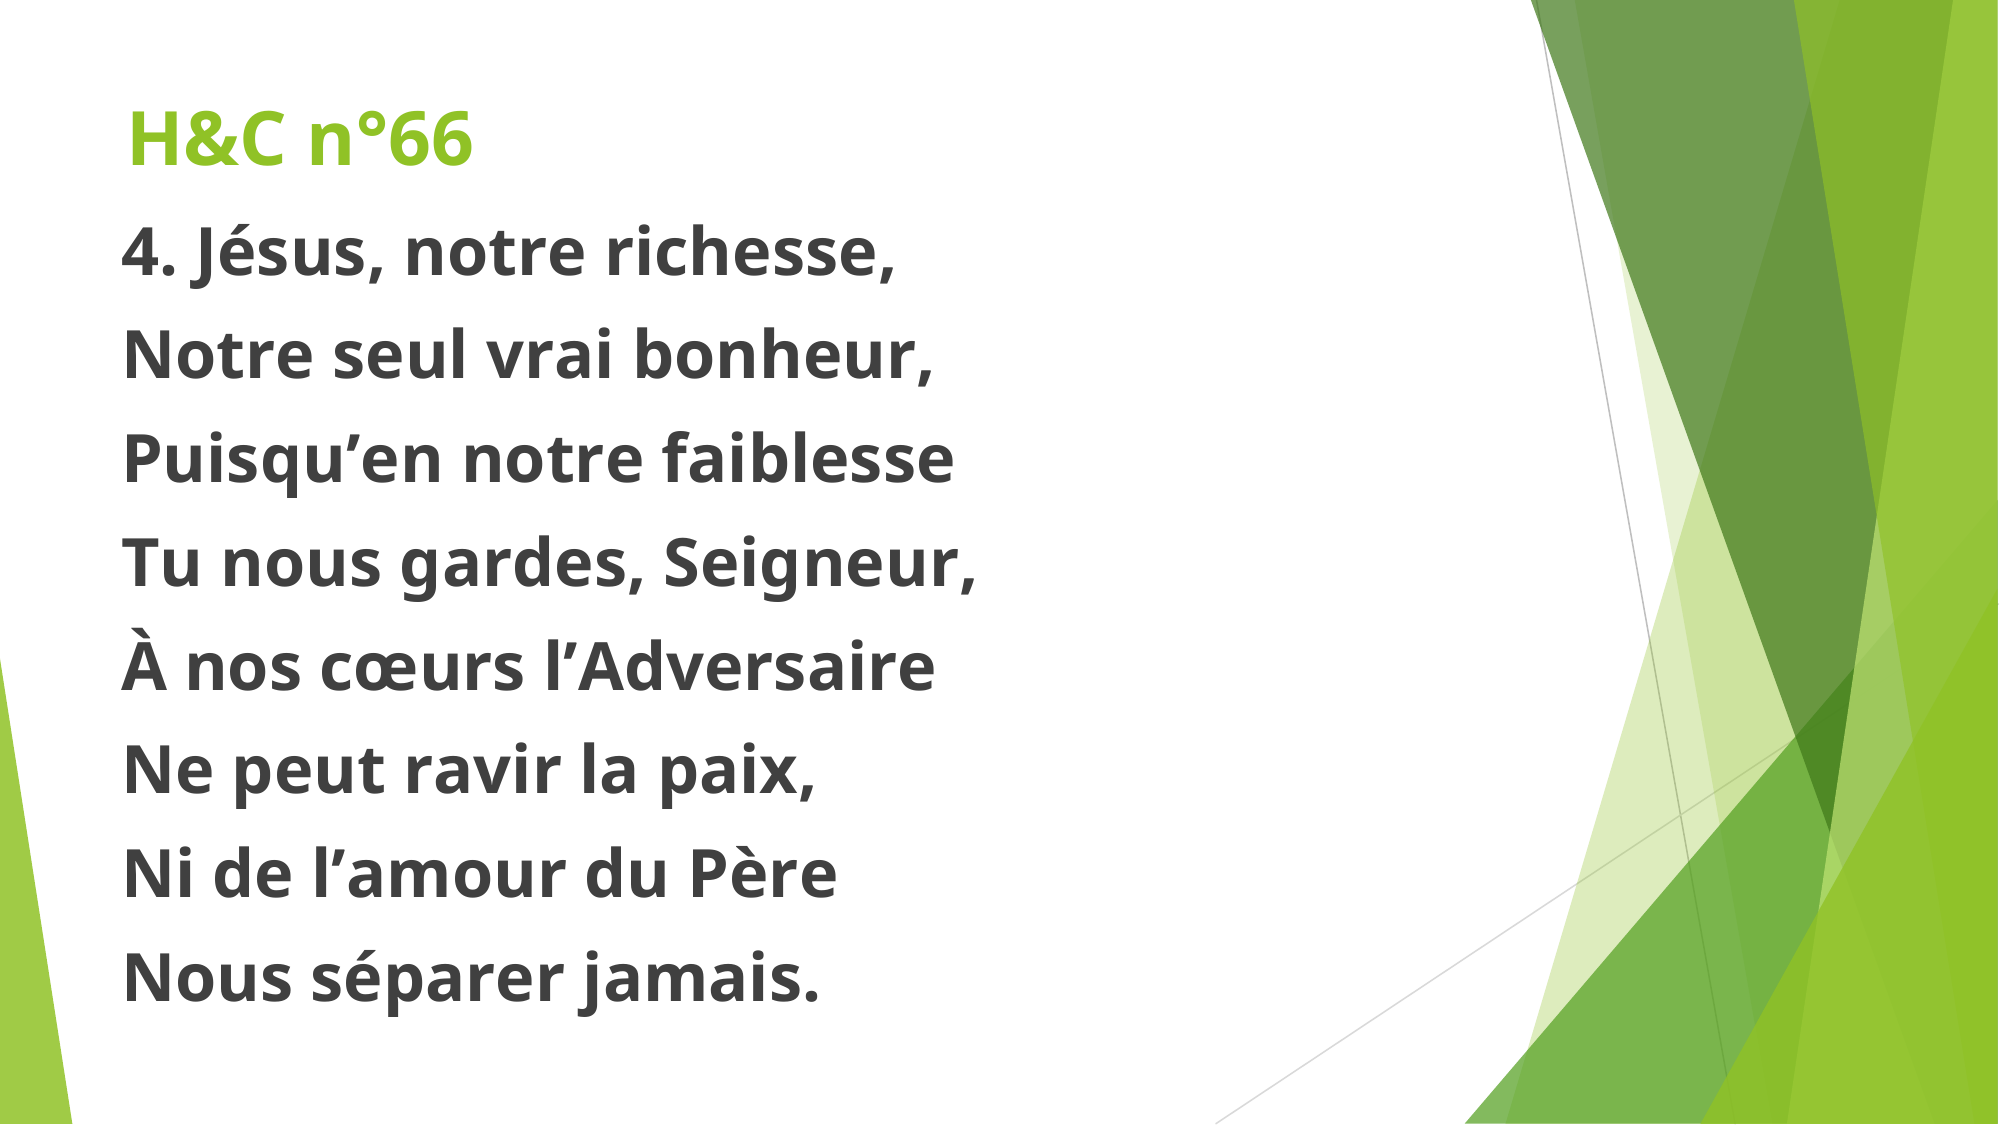

H&C n°66
4. Jésus, notre richesse,
Notre seul vrai bonheur,
Puisqu’en notre faiblesse
Tu nous gardes, Seigneur,
À nos cœurs l’Adversaire
Ne peut ravir la paix,
Ni de l’amour du Père
Nous séparer jamais.